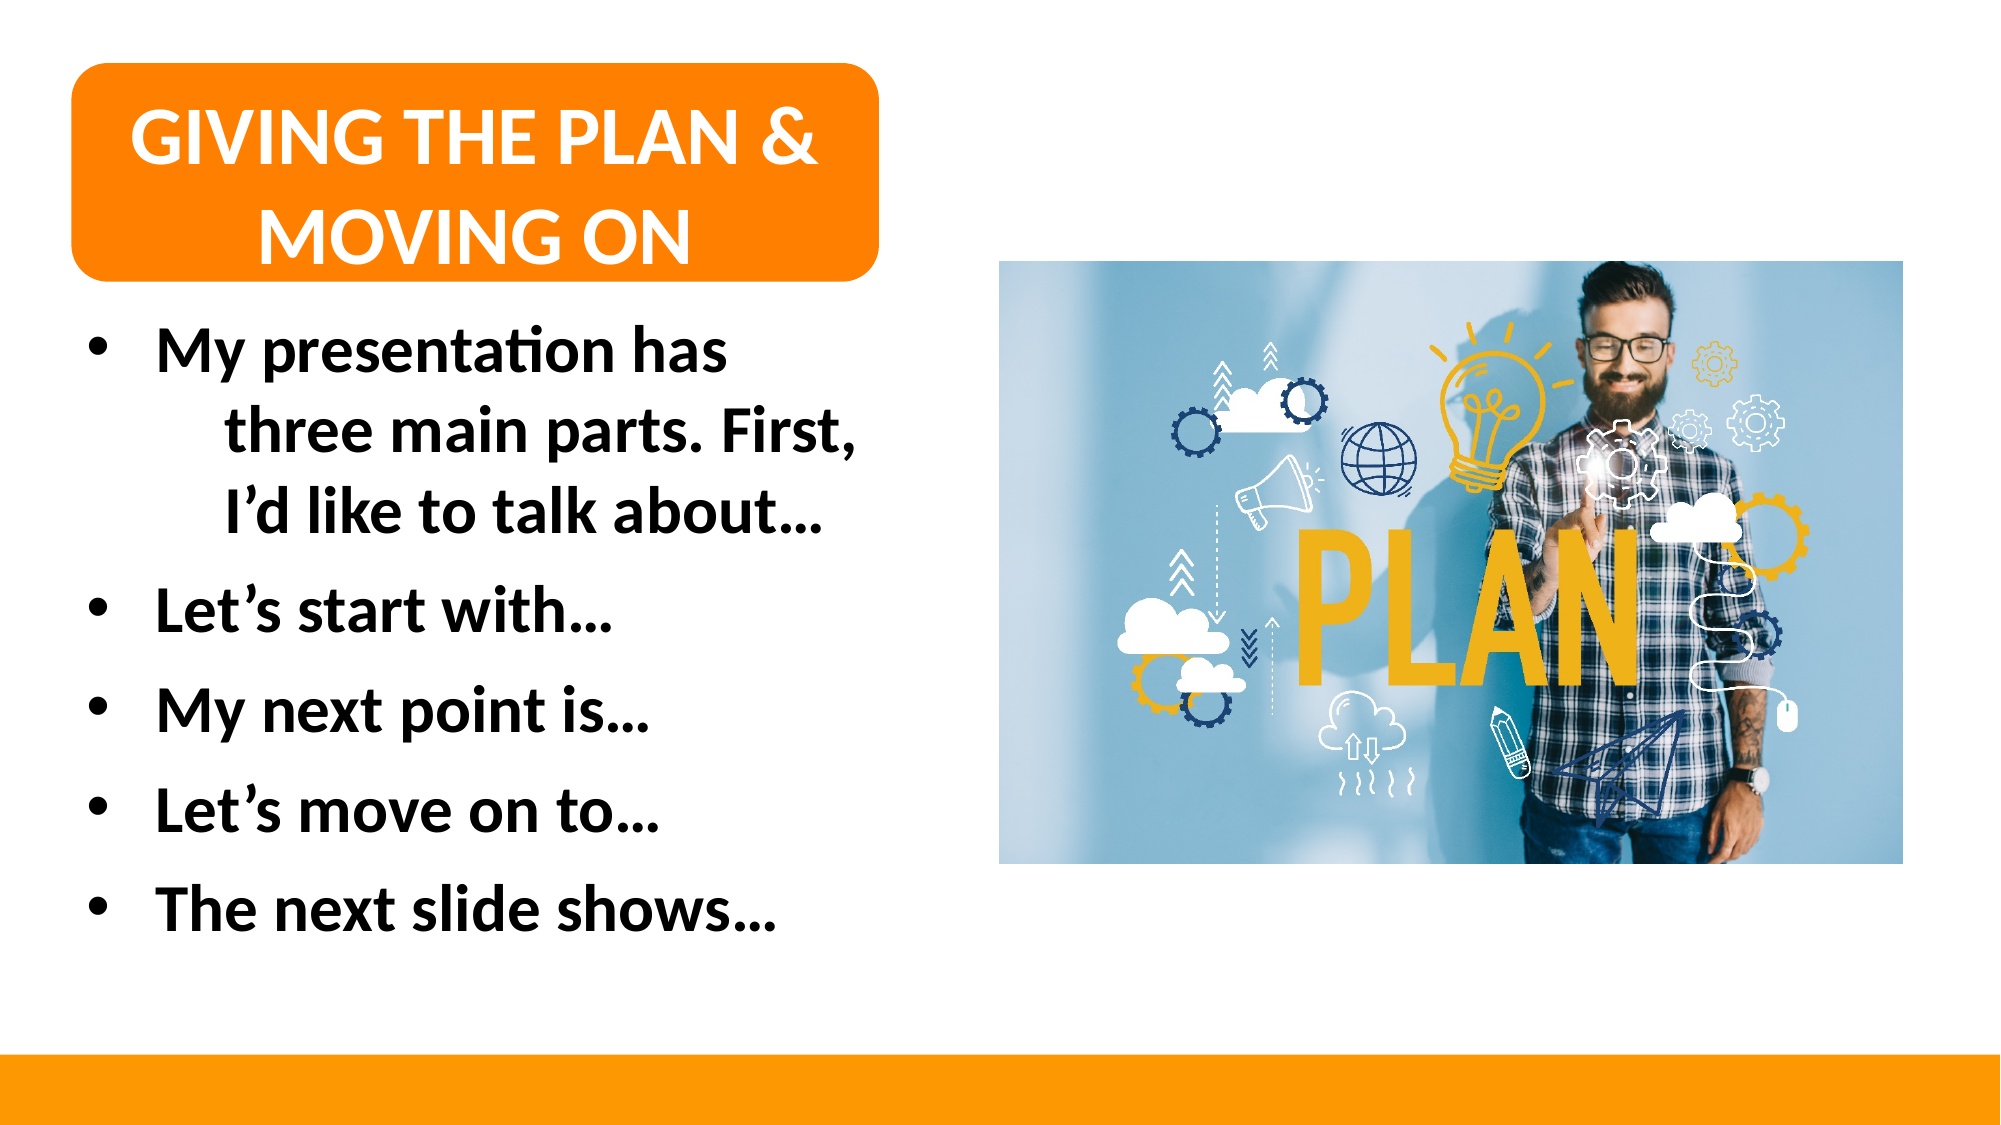

GIVING THE PLAN & MOVING ON
# My presentation has three main parts. First, I’d like to talk about…
Let’s start with…
My next point is…
Let’s move on to…
The next slide shows…